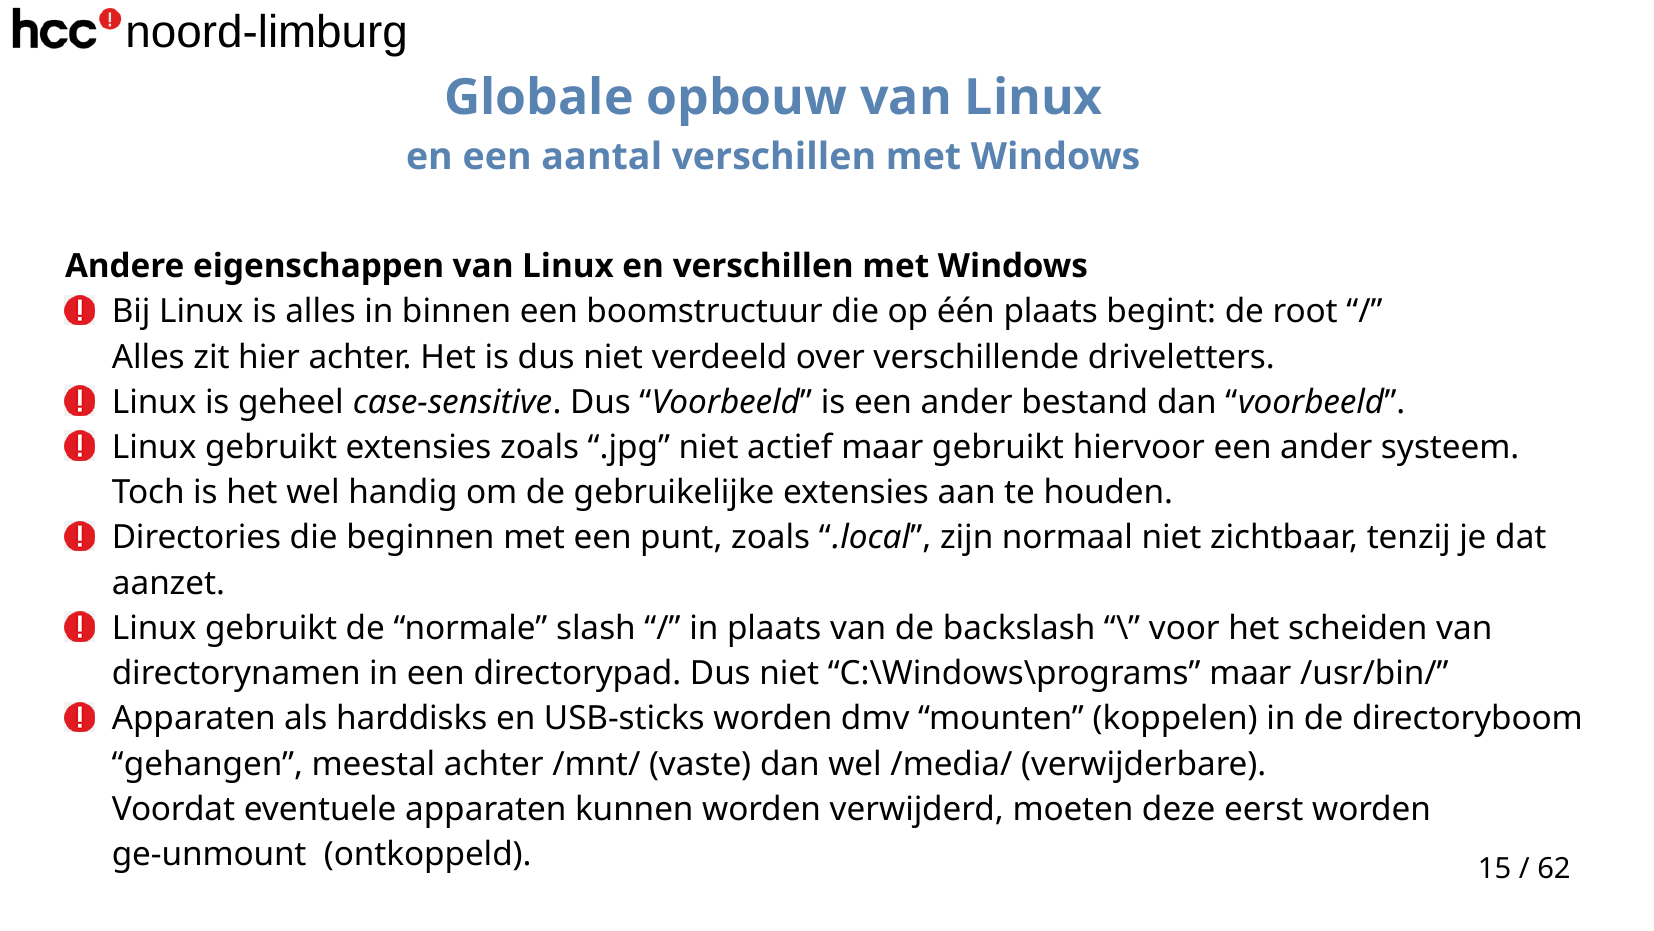

Globale opbouw van Linux
en een aantal verschillen met Windows
# Andere eigenschappen van Linux en verschillen met Windows
 Bij Linux is alles in binnen een boomstructuur die op één plaats begint: de root “/”
 Alles zit hier achter. Het is dus niet verdeeld over verschillende driveletters.
 Linux is geheel case-sensitive. Dus “Voorbeeld” is een ander bestand dan “voorbeeld”.
 Linux gebruikt extensies zoals “.jpg” niet actief maar gebruikt hiervoor een ander systeem.
 Toch is het wel handig om de gebruikelijke extensies aan te houden.
 Directories die beginnen met een punt, zoals “.local”, zijn normaal niet zichtbaar, tenzij je dat
 aanzet.
 Linux gebruikt de “normale” slash “/” in plaats van de backslash “\” voor het scheiden van
 directorynamen in een directorypad. Dus niet “C:\Windows\programs” maar /usr/bin/”
 Apparaten als harddisks en USB-sticks worden dmv “mounten” (koppelen) in de directoryboom
 “gehangen”, meestal achter /mnt/ (vaste) dan wel /media/ (verwijderbare).
 Voordat eventuele apparaten kunnen worden verwijderd, moeten deze eerst worden
 ge-unmount (ontkoppeld).
15